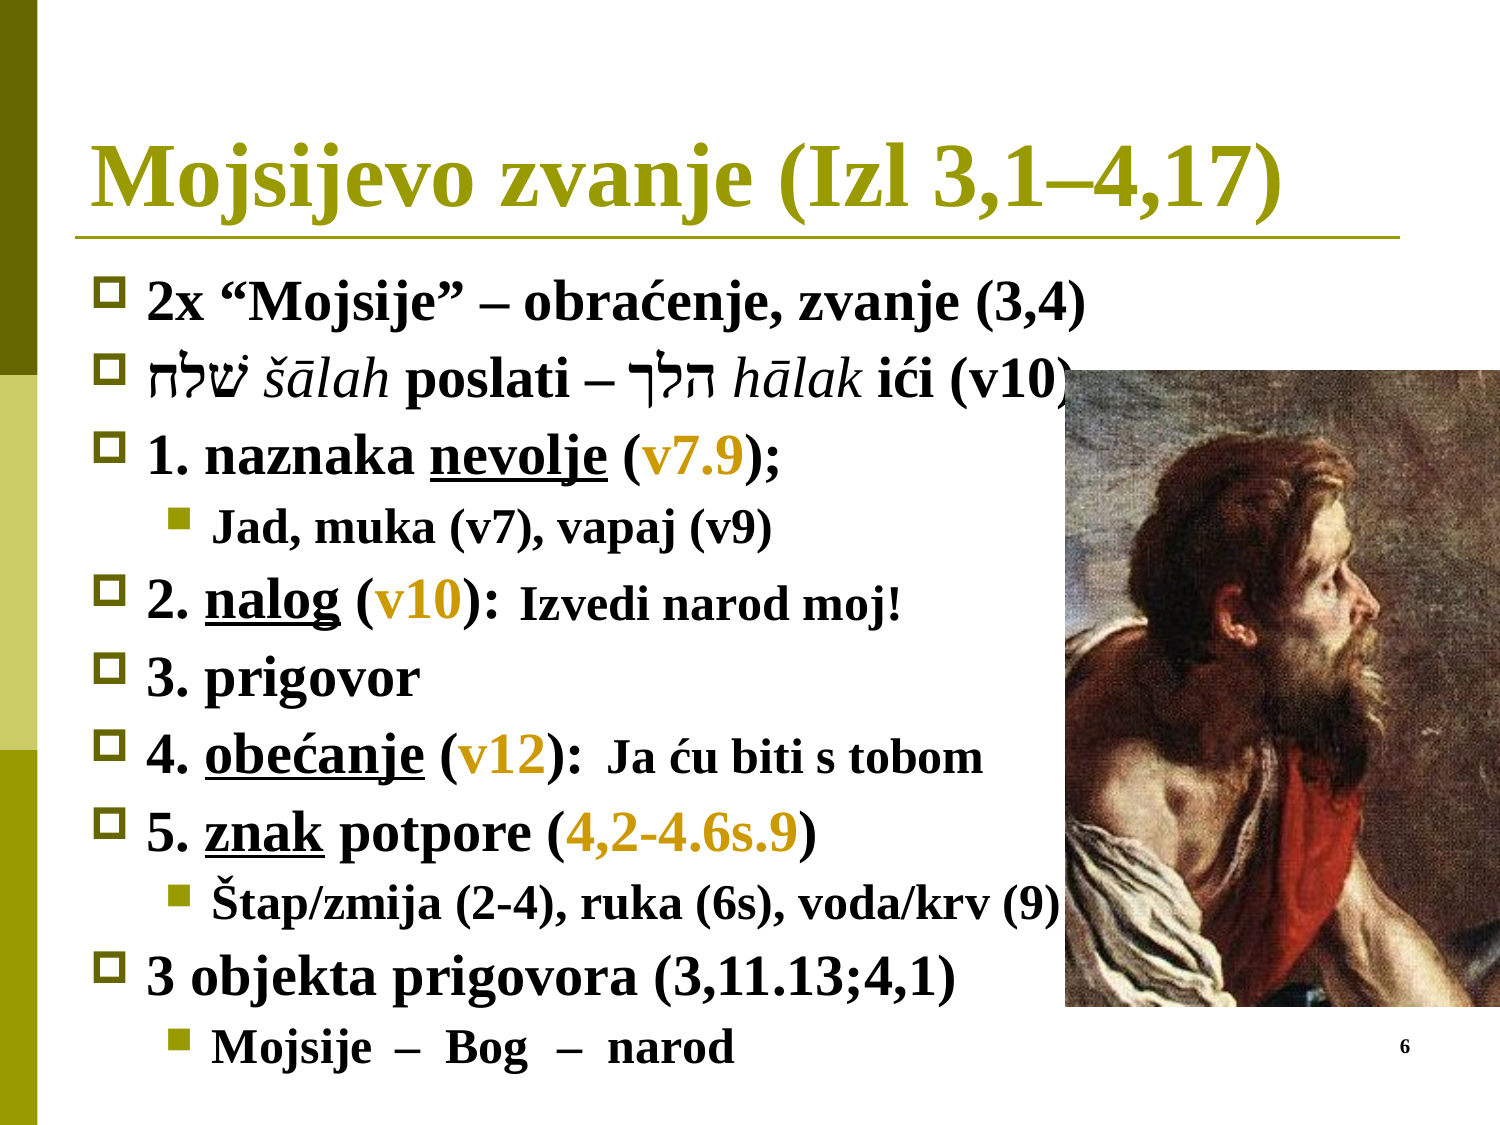

# Mojsijevo zvanje (Izl 3,1–4,17)
2x “Mojsije” – obraćenje, zvanje (3,4)
שׁלח šālah poslati – הלך hālak ići (v10)
1. naznaka nevolje (v7.9);
Jad, muka (v7), vapaj (v9)
2. nalog (v10):
3. prigovor
4. obećanje (v12):
5. znak potpore (4,2-4.6s.9)
Štap/zmija (2-4), ruka (6s), voda/krv (9)
3 objekta prigovora (3,11.13;4,1)
Mojsije
Izvedi narod moj!
Ja ću biti s tobom
– Bog
– narod